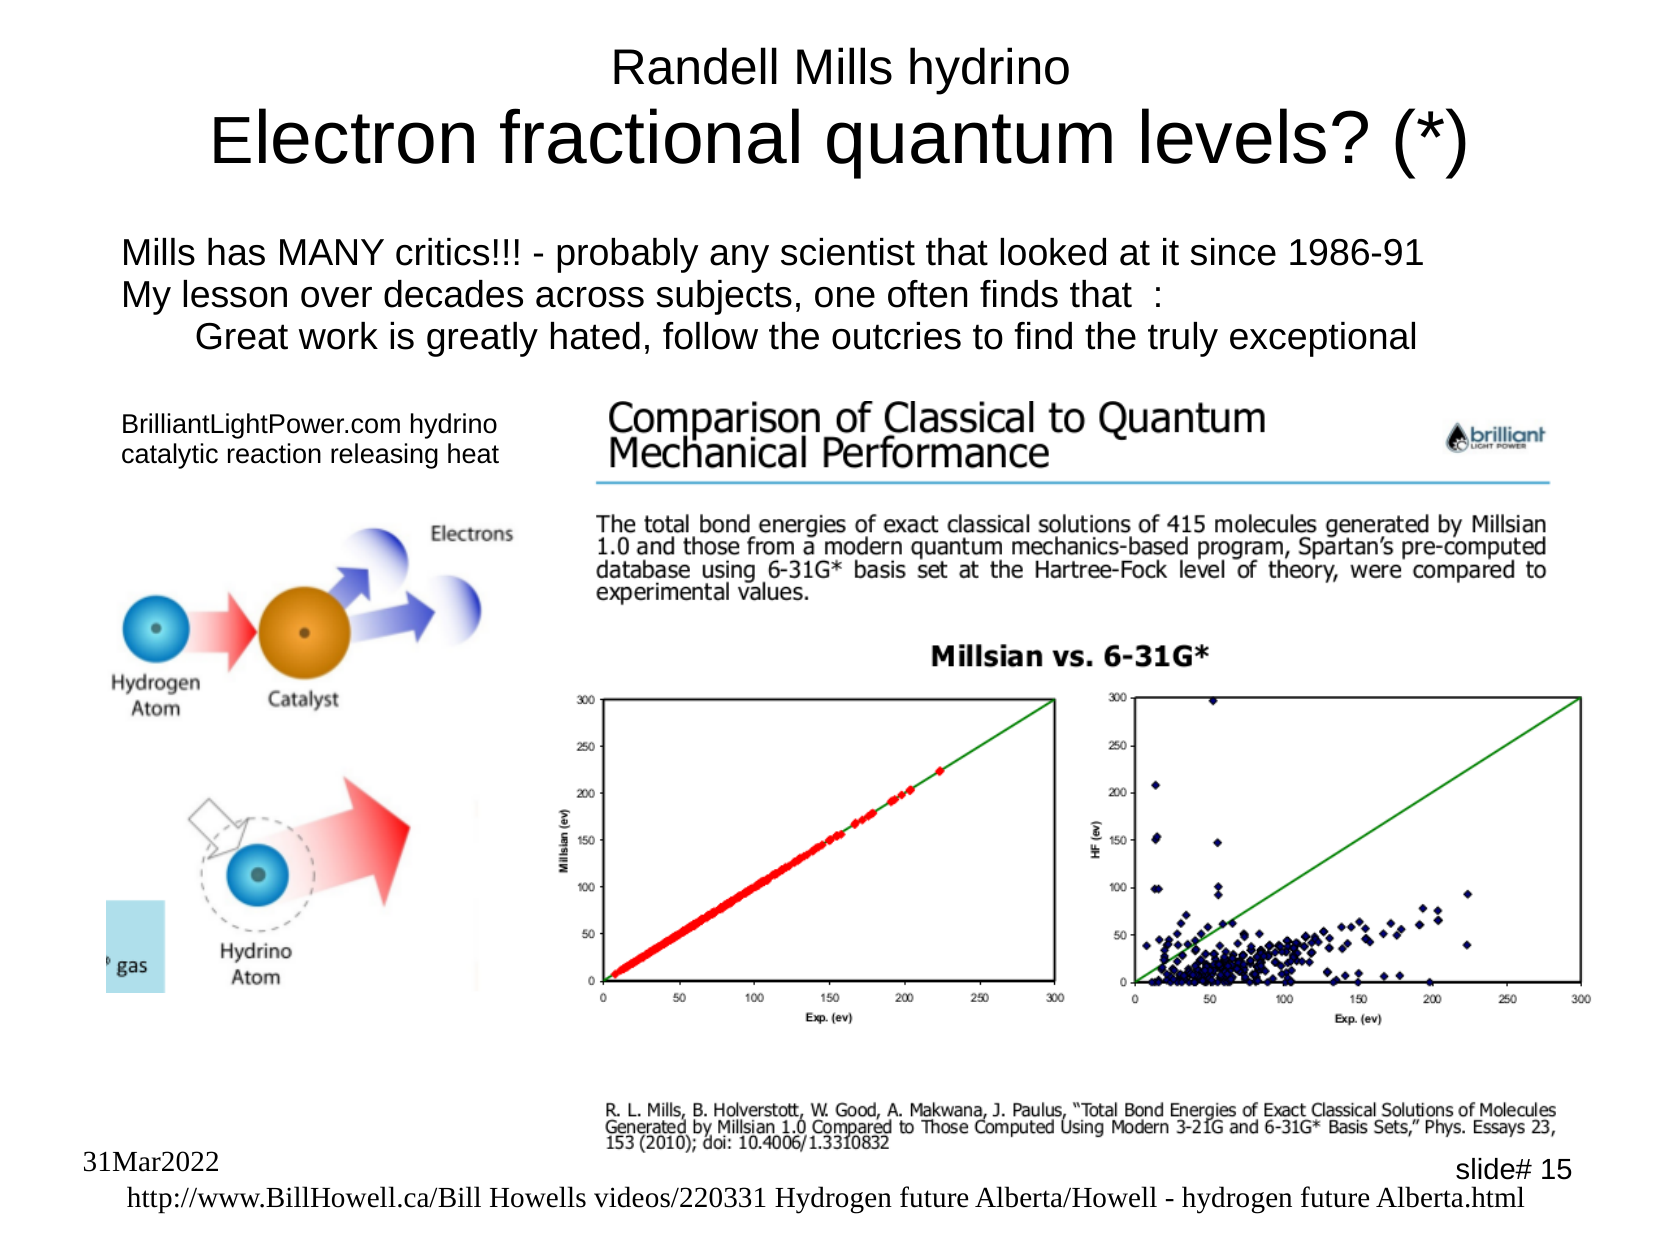

# Randell Mills hydrino Electron fractional quantum levels? (*)
Mills has MANY critics!!! - probably any scientist that looked at it since 1986-91
My lesson over decades across subjects, one often finds that :
	Great work is greatly hated, follow the outcries to find the truly exceptional
BrilliantLightPower.com hydrino catalytic reaction releasing heat
slide# 15
31Mar2022
http://www.BillHowell.ca/Bill Howells videos/220331 Hydrogen future Alberta/Howell - hydrogen future Alberta.html